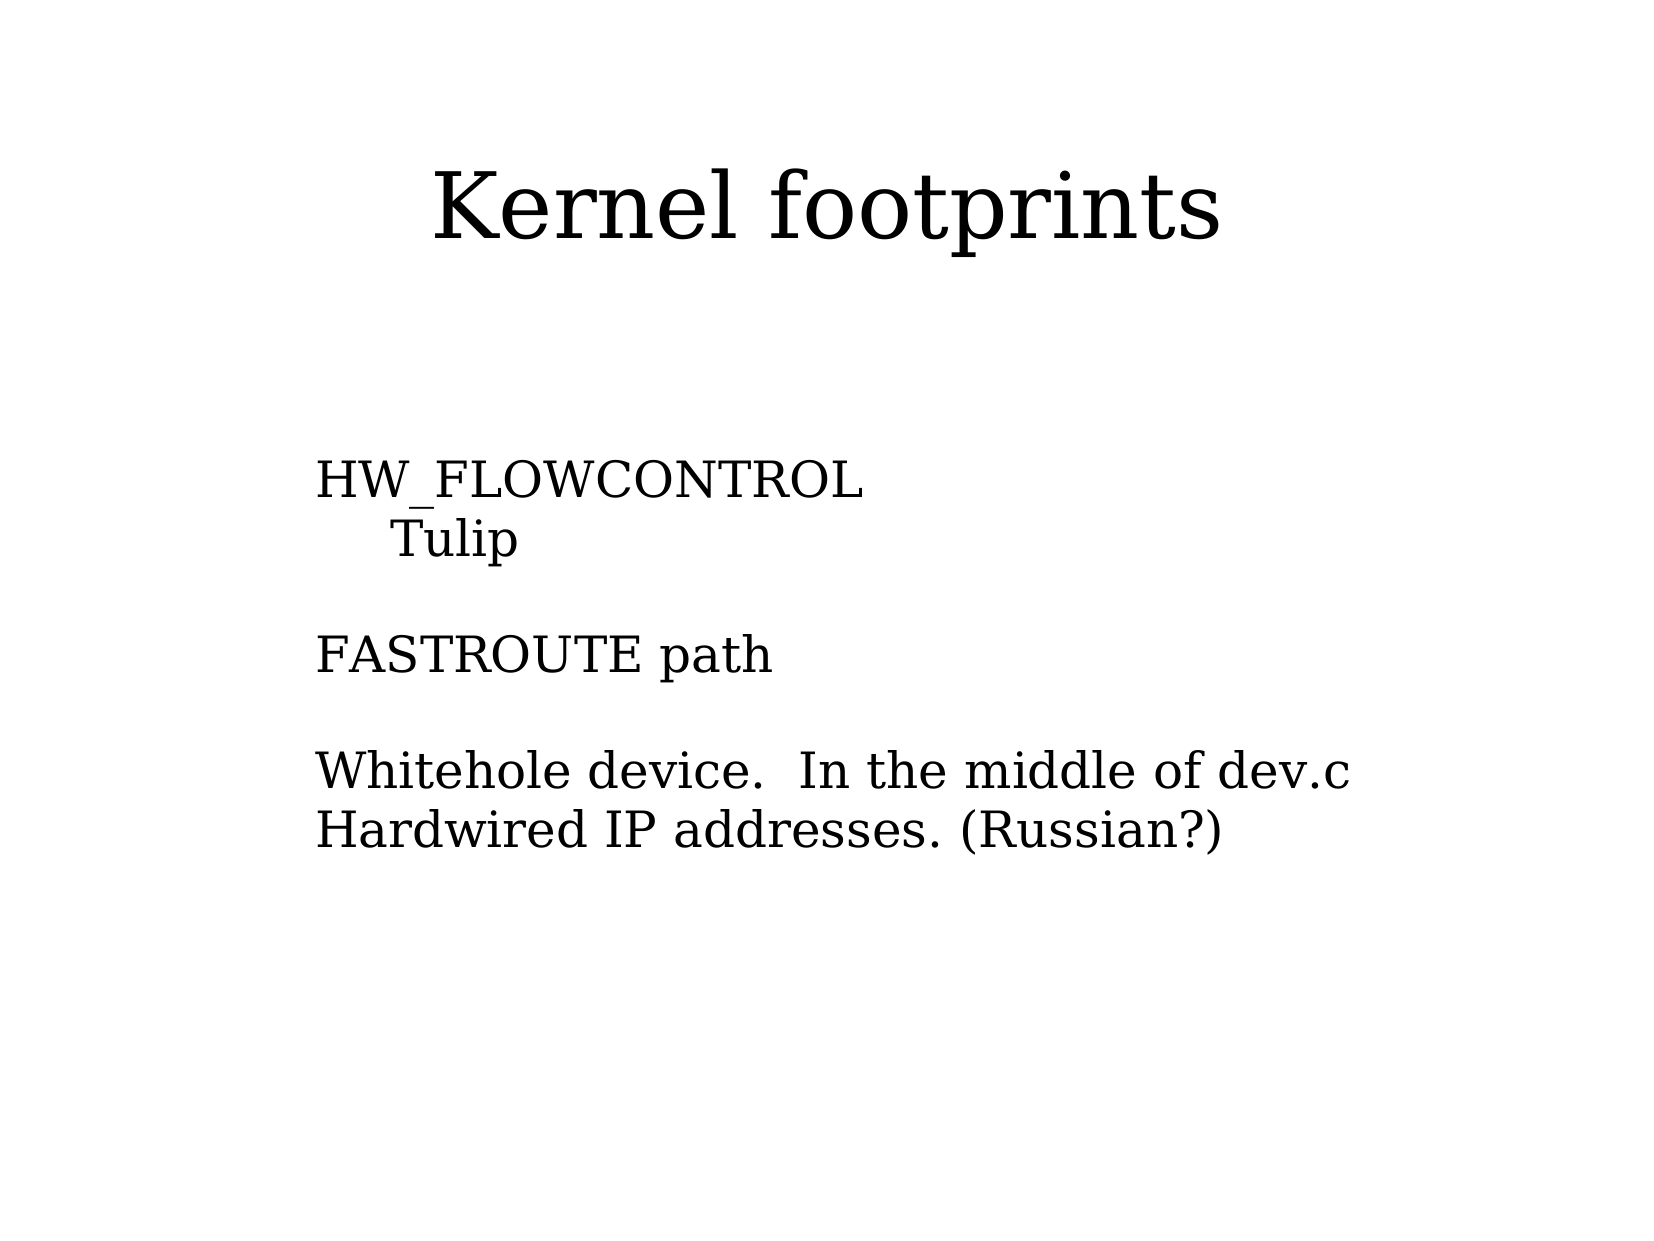

# Kernel footprints
HW_FLOWCONTROL
	Tulip
FASTROUTE path
Whitehole device. In the middle of dev.c
Hardwired IP addresses. (Russian?)